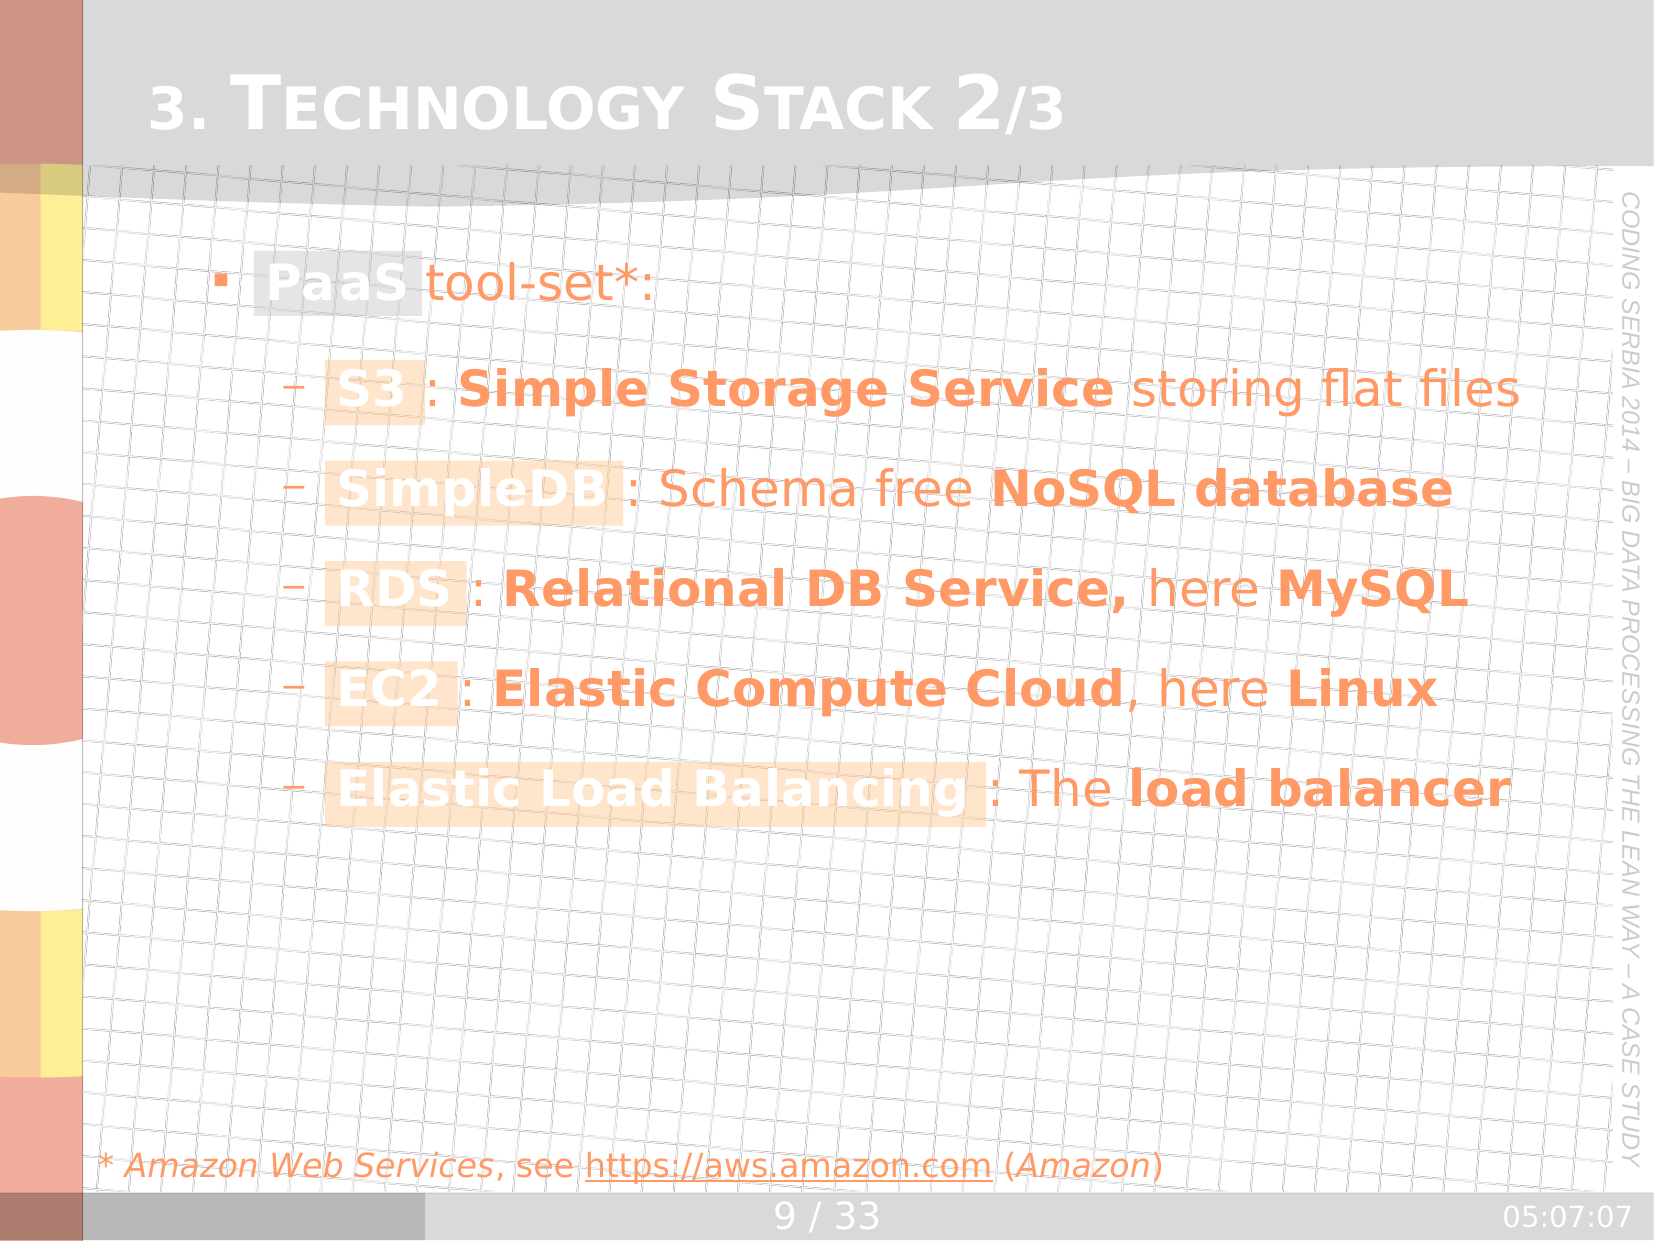

# 3. TECHNOLOGY STACK 2/3
Pa	aS tool-set*:
S3 : Simple Storage Service storing flat files
SimpleDB : Schema free NoSQL database
RDS : Relational DB Service, here MySQL
EC2 : Elastic Compute Cloud, here Linux
Elastic Load Balancing : The load balancer
* Amazon Web Services, see https://aws.amazon.com (Amazon)